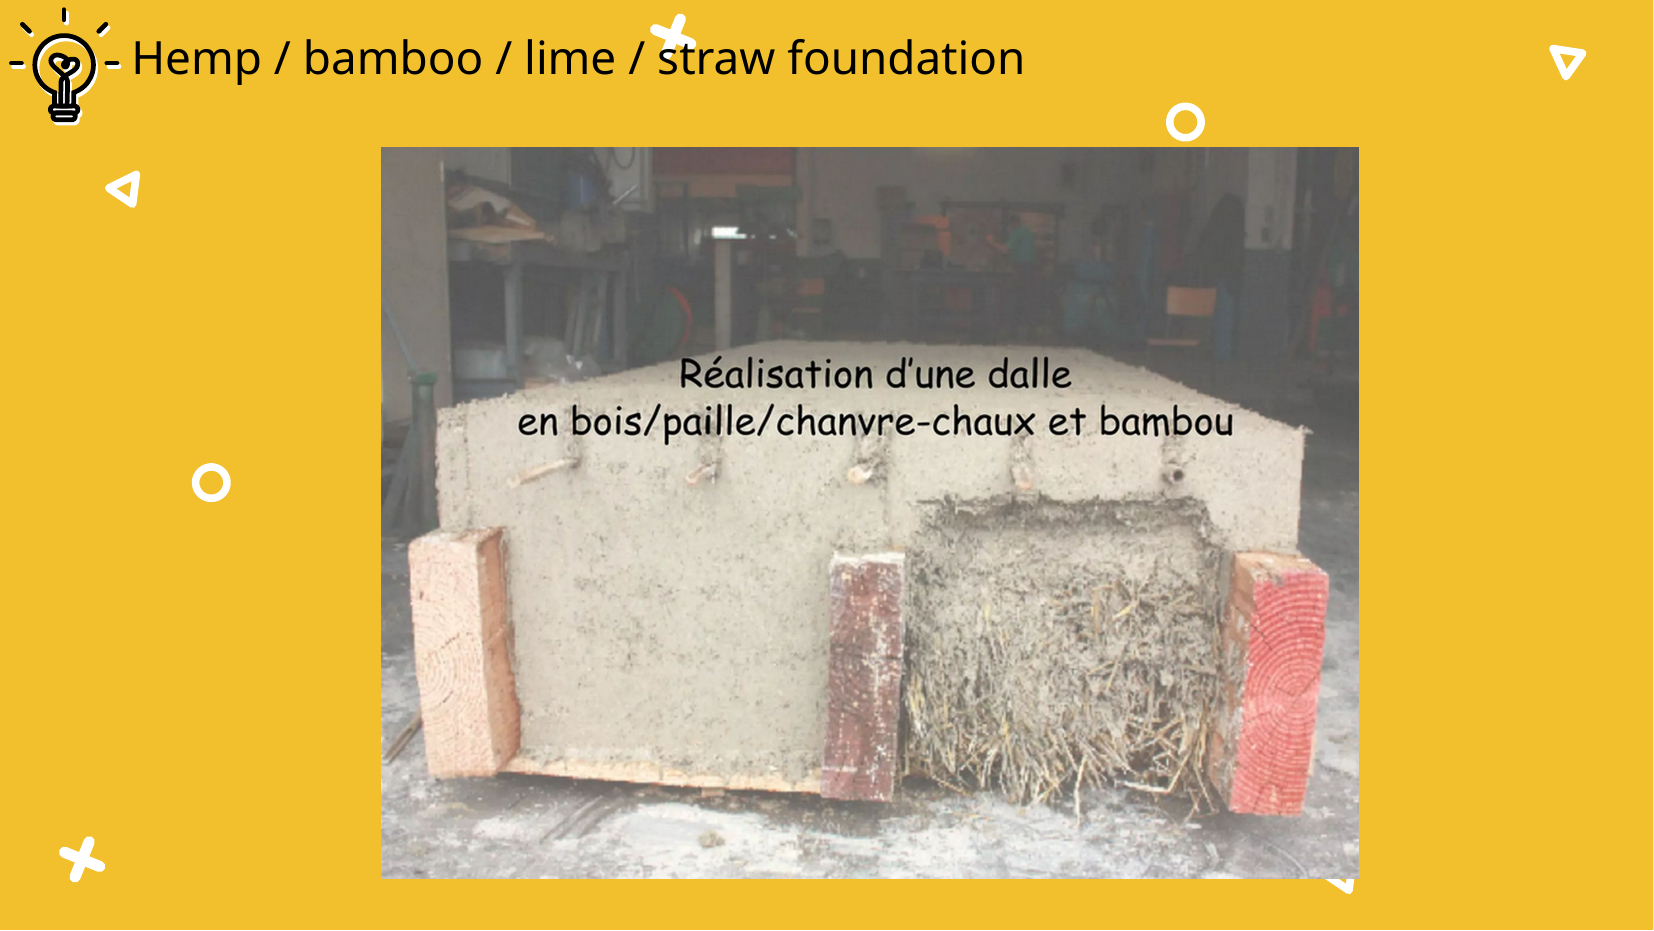

# Hemp / bamboo / lime / straw foundation